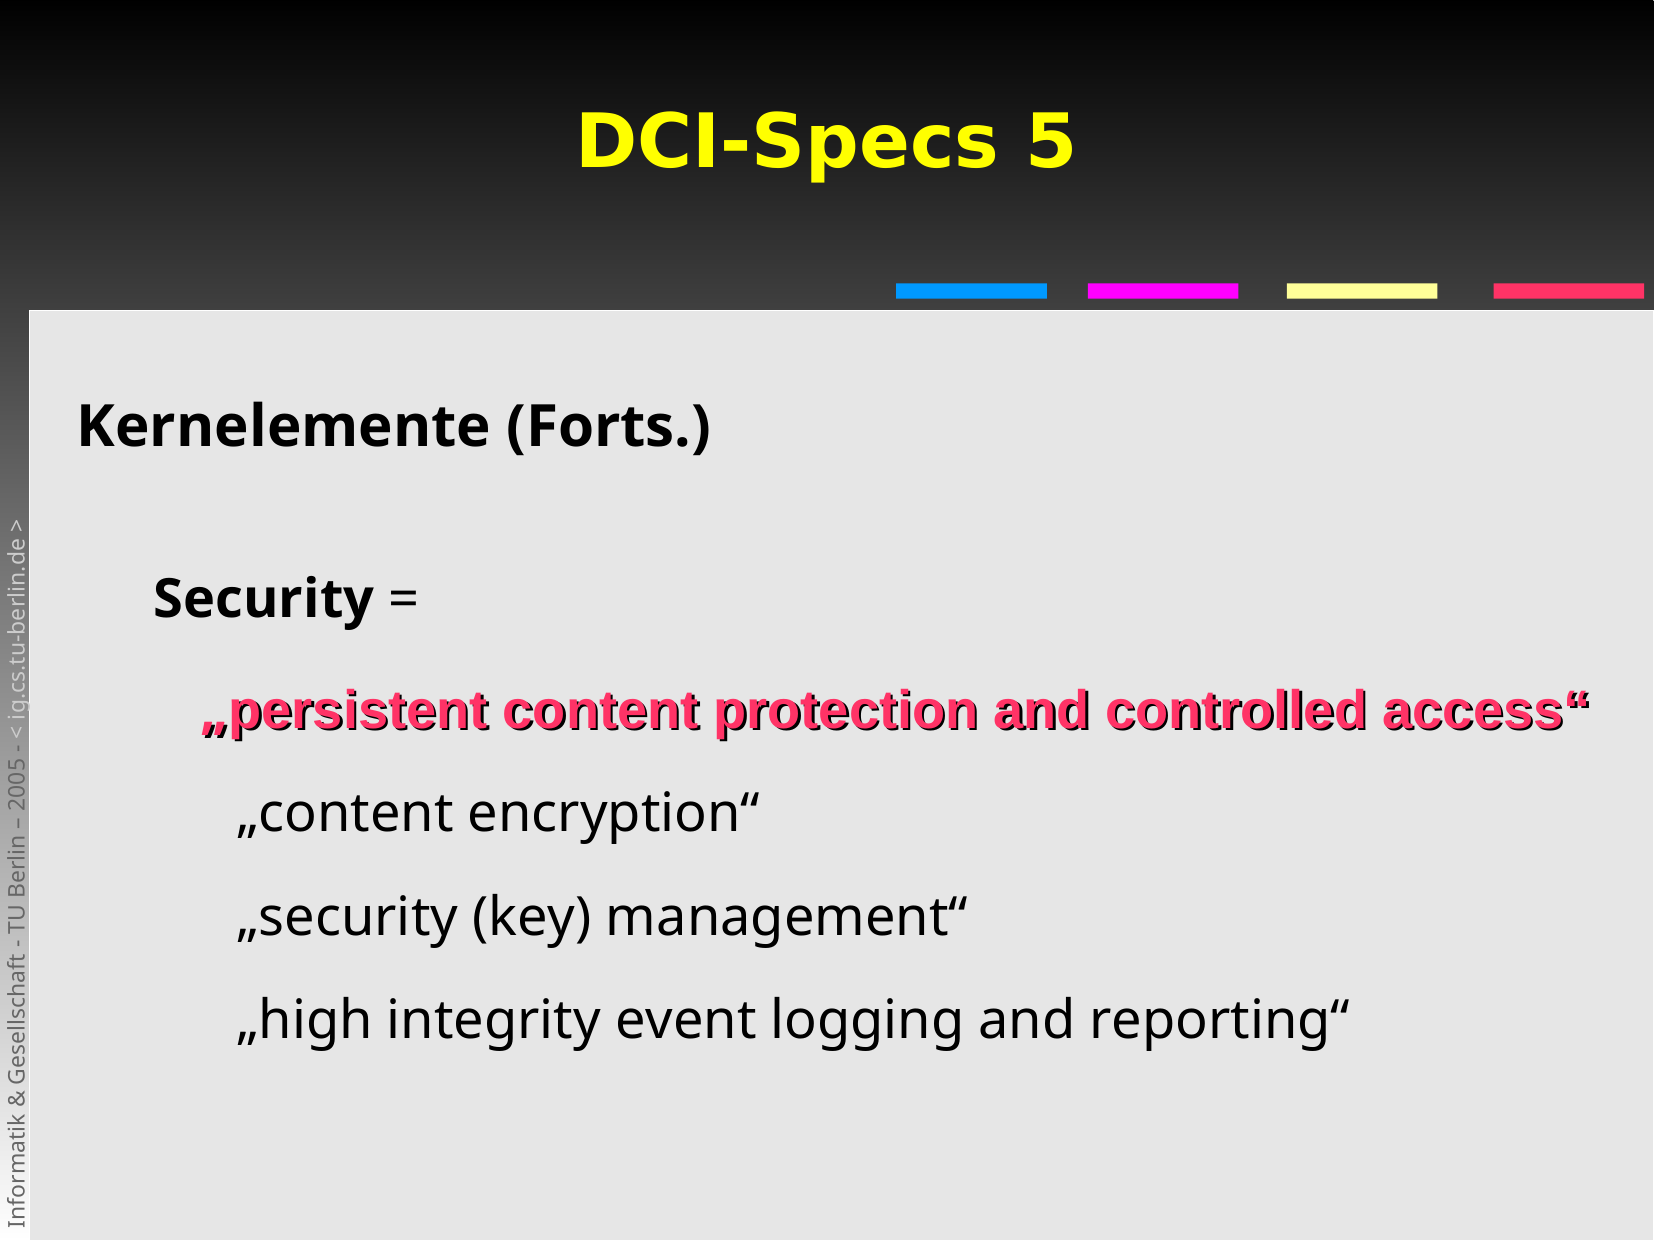

# DCI-Specs 5
Kernelemente (Forts.)
Security =
„persistent content protection and controlled access“
„content encryption“
„security (key) management“
„high integrity event logging and reporting“